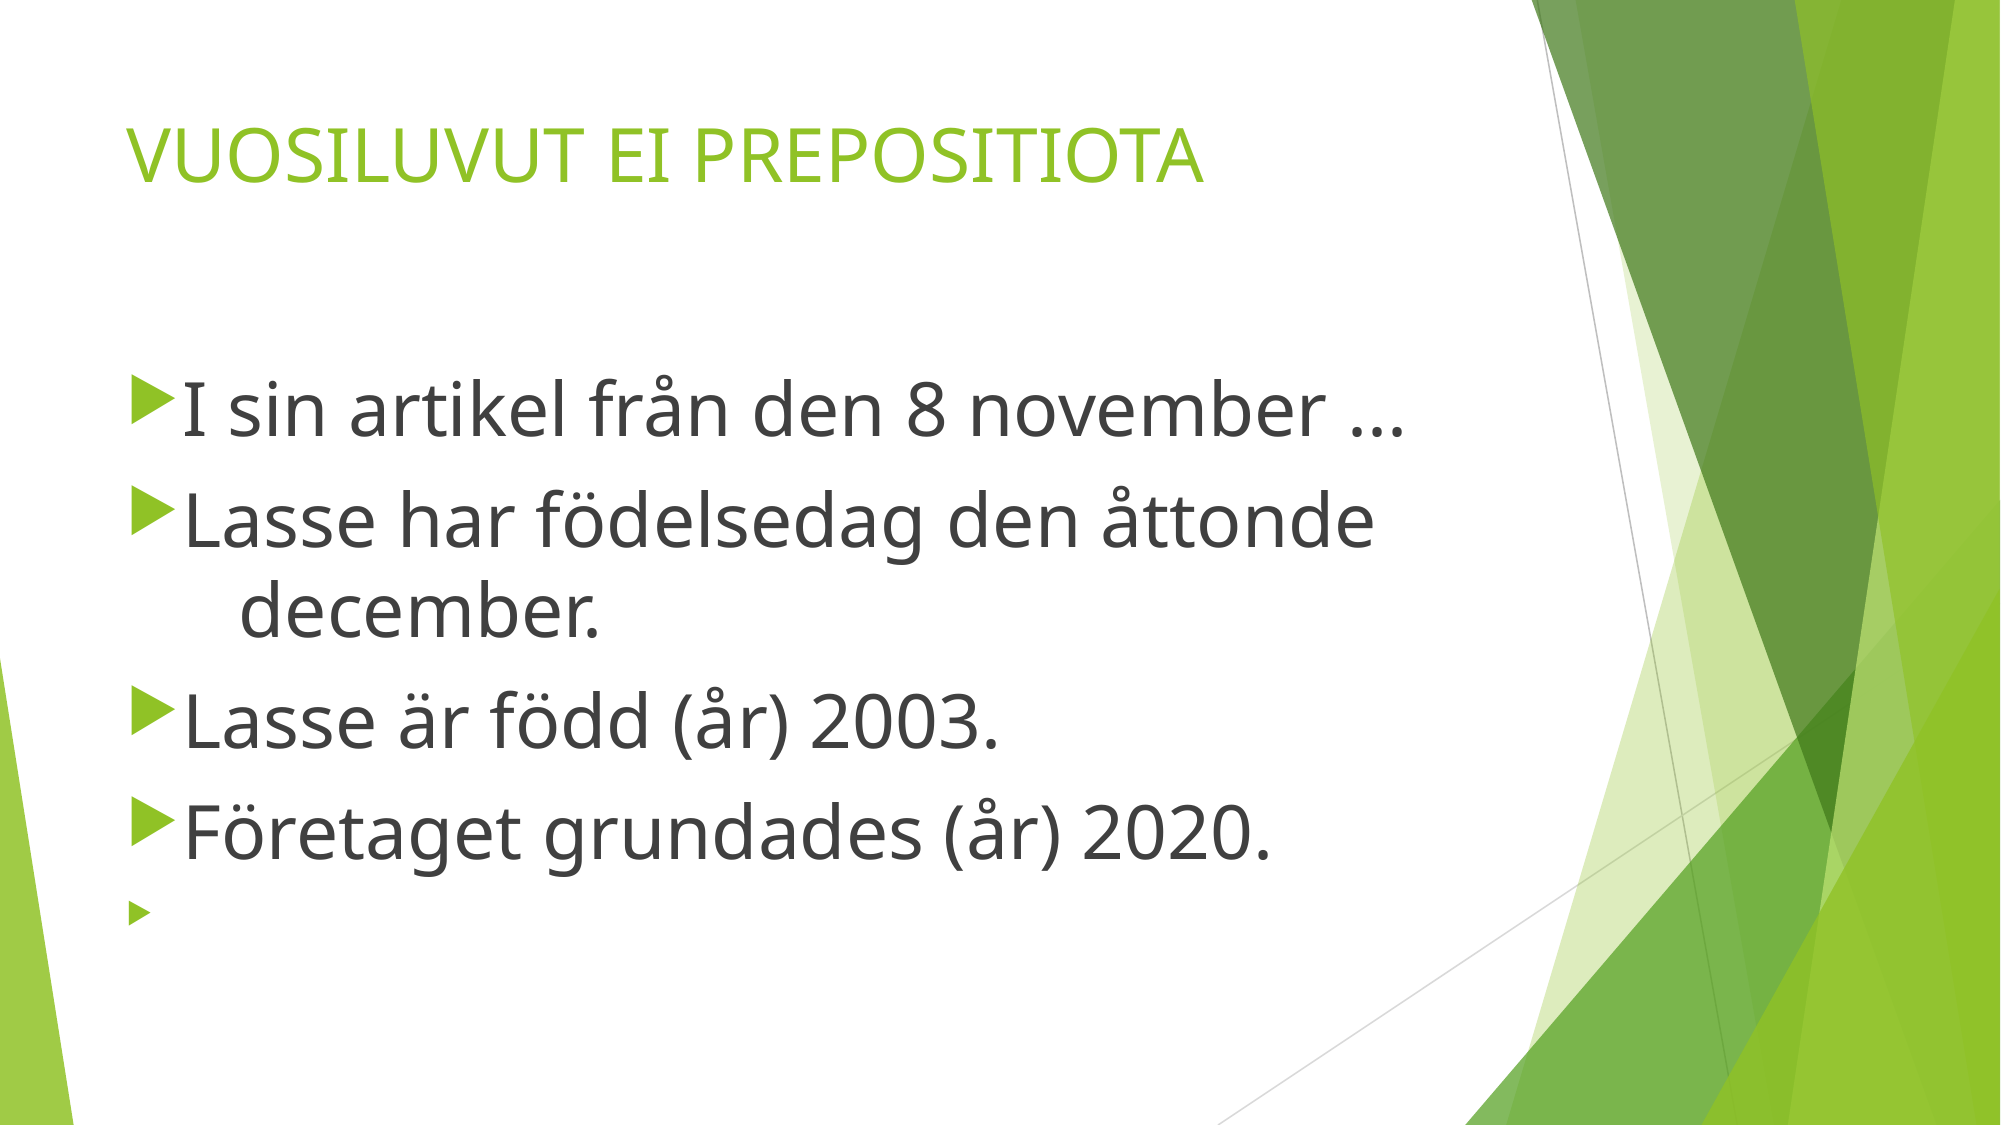

# VUOSILUVUT EI PREPOSITIOTA
I sin artikel från den 8 november ...
Lasse har födelsedag den åttonde december.
Lasse är född (år) 2003.
Företaget grundades (år) 2020.